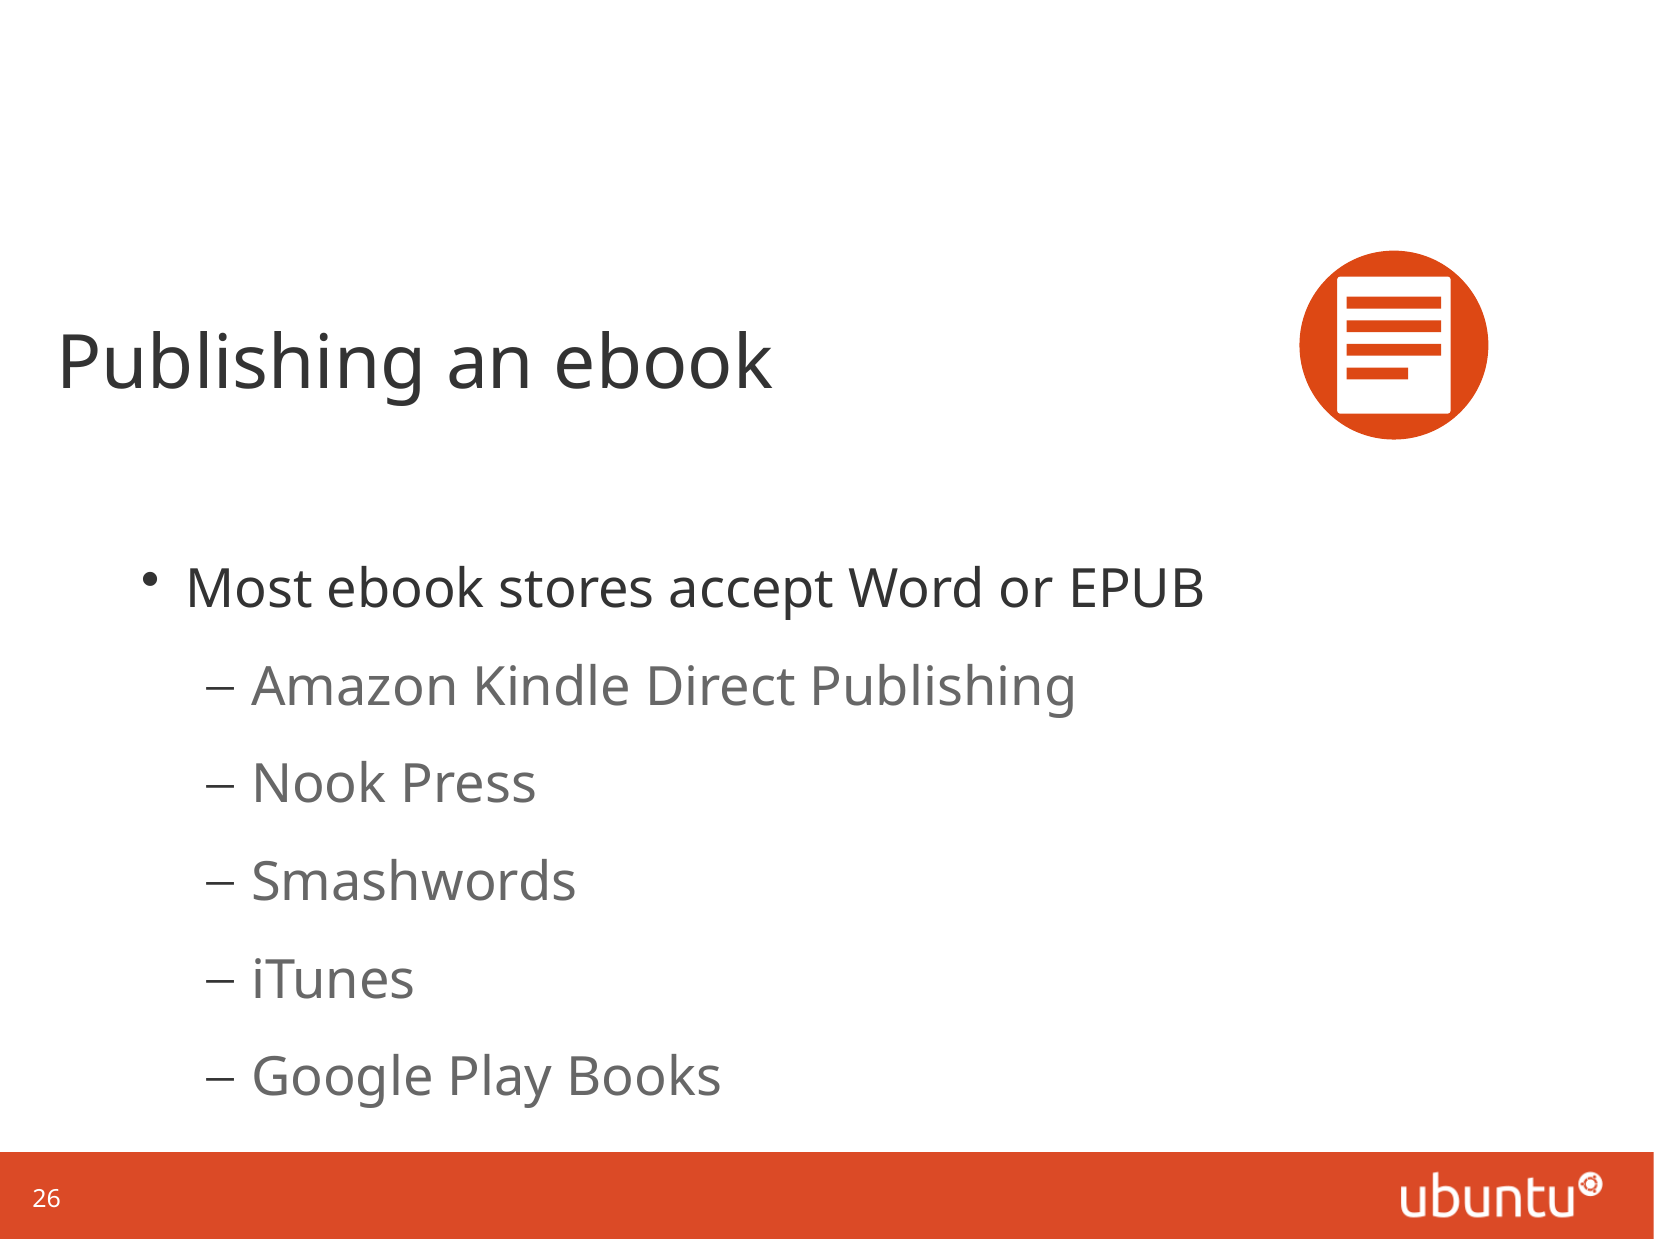

# Publishing an ebook
Most ebook stores accept Word or EPUB
Amazon Kindle Direct Publishing
Nook Press
Smashwords
iTunes
Google Play Books